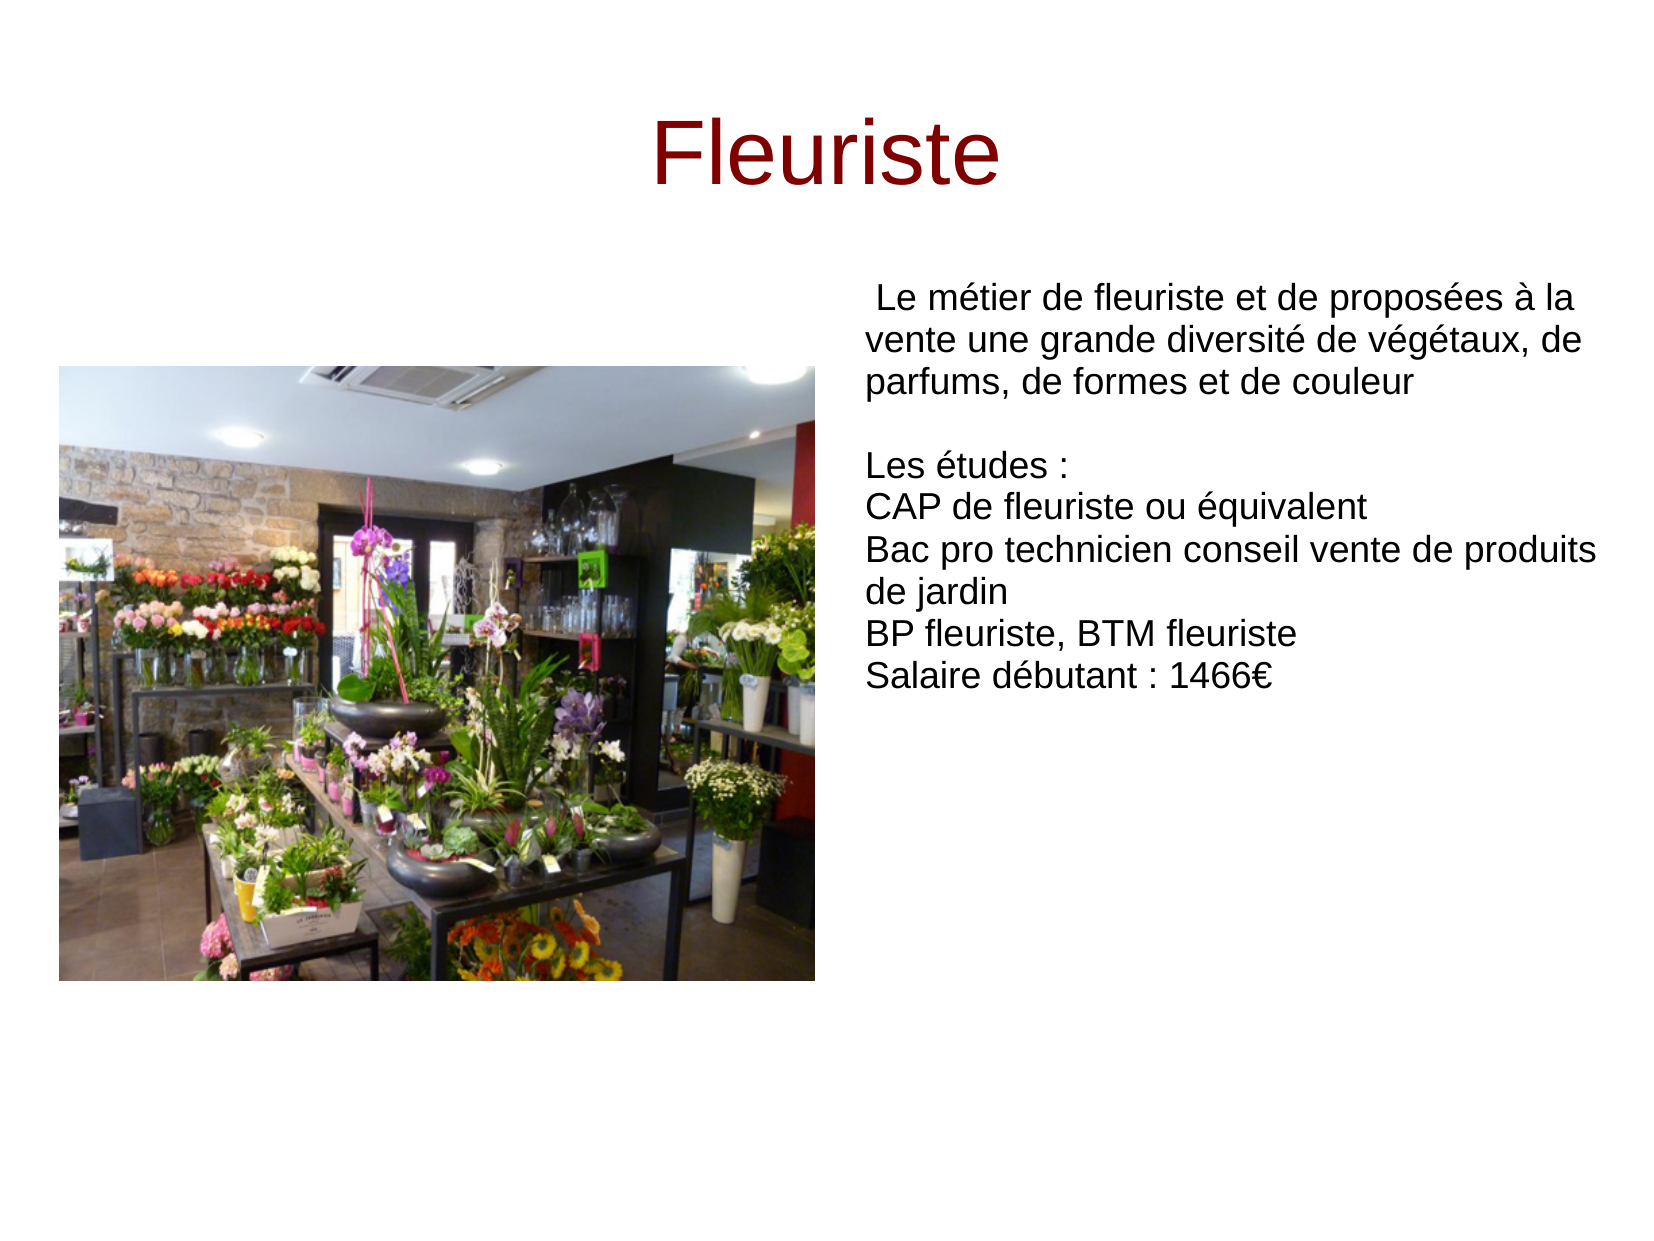

# Fleuriste
 Le métier de fleuriste et de proposées à la vente une grande diversité de végétaux, de parfums, de formes et de couleur
Les études :
CAP de fleuriste ou équivalent
Bac pro technicien conseil vente de produits de jardin
BP fleuriste, BTM fleuriste
Salaire débutant : 1466€